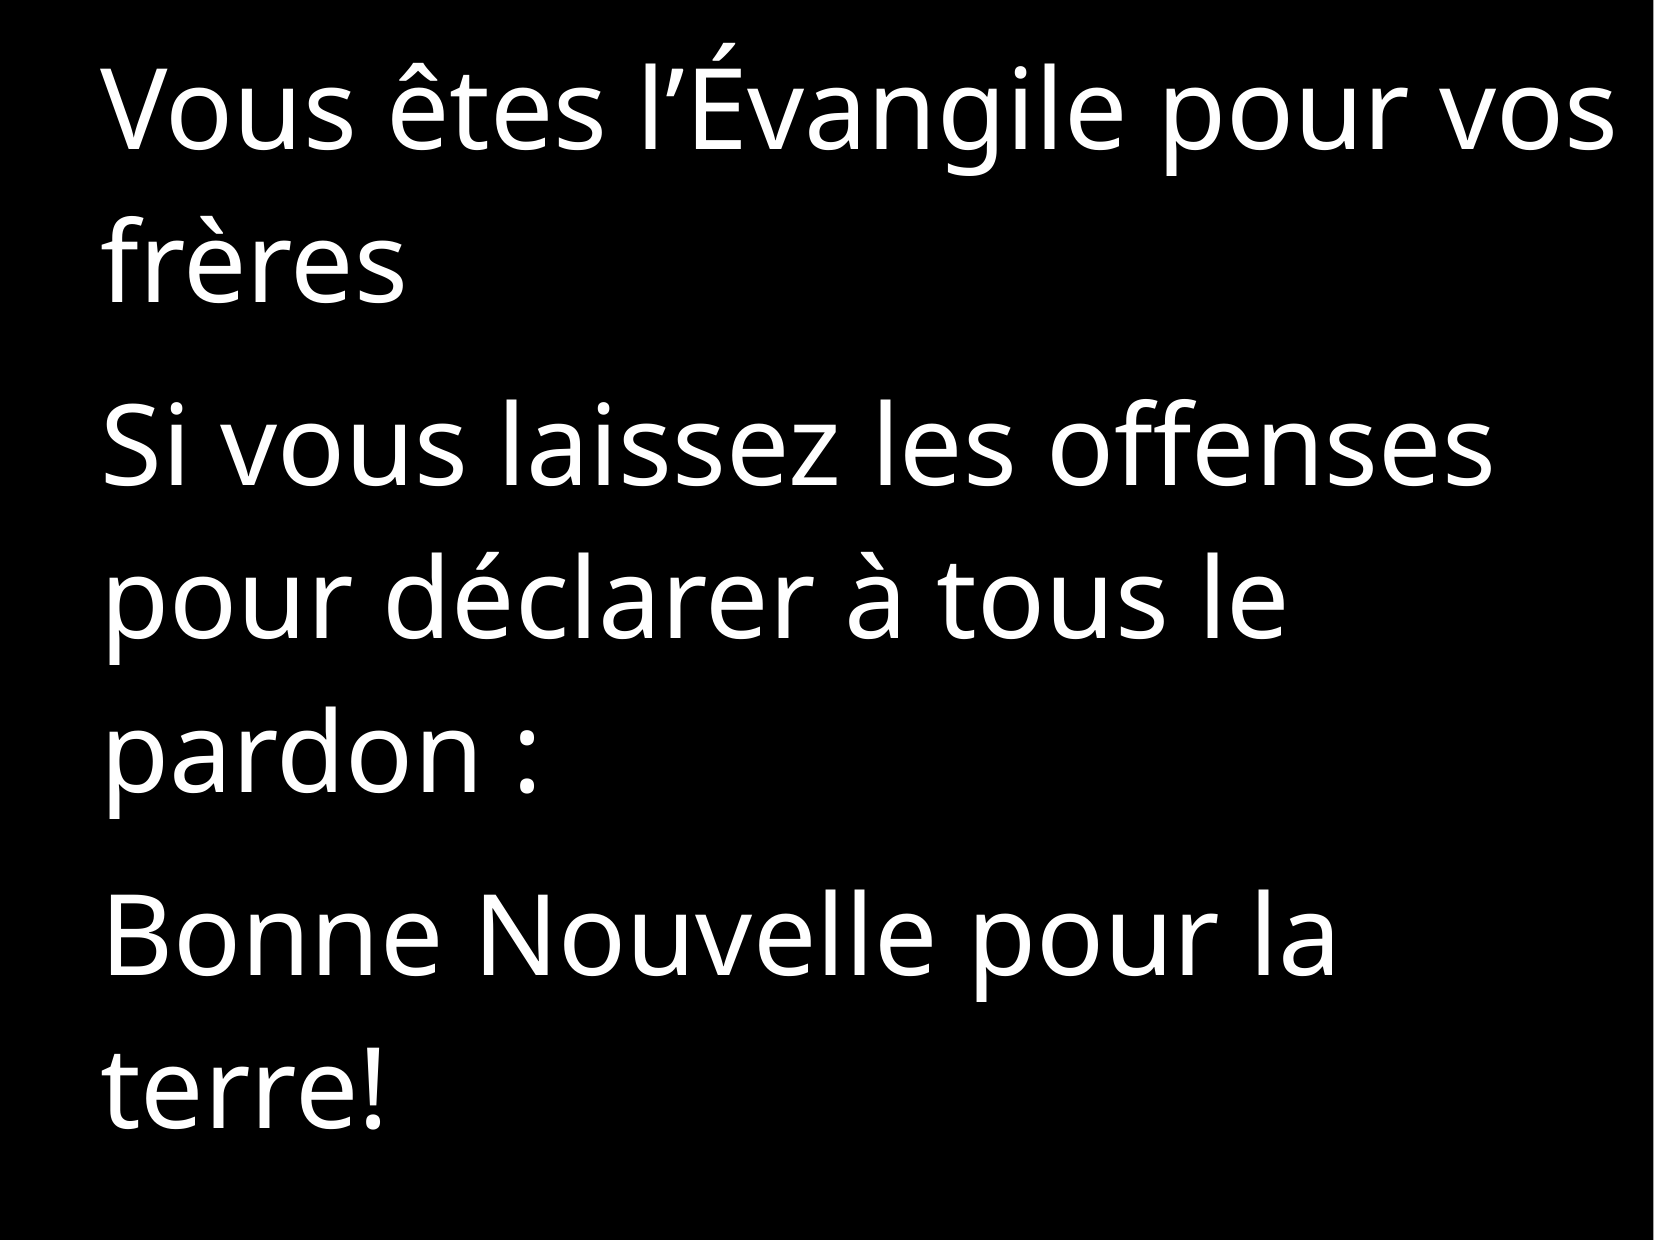

# Vous êtes l’Évangile pour vos frères
Si vous laissez les offenses pour déclarer à tous le pardon :
Bonne Nouvelle pour la terre!